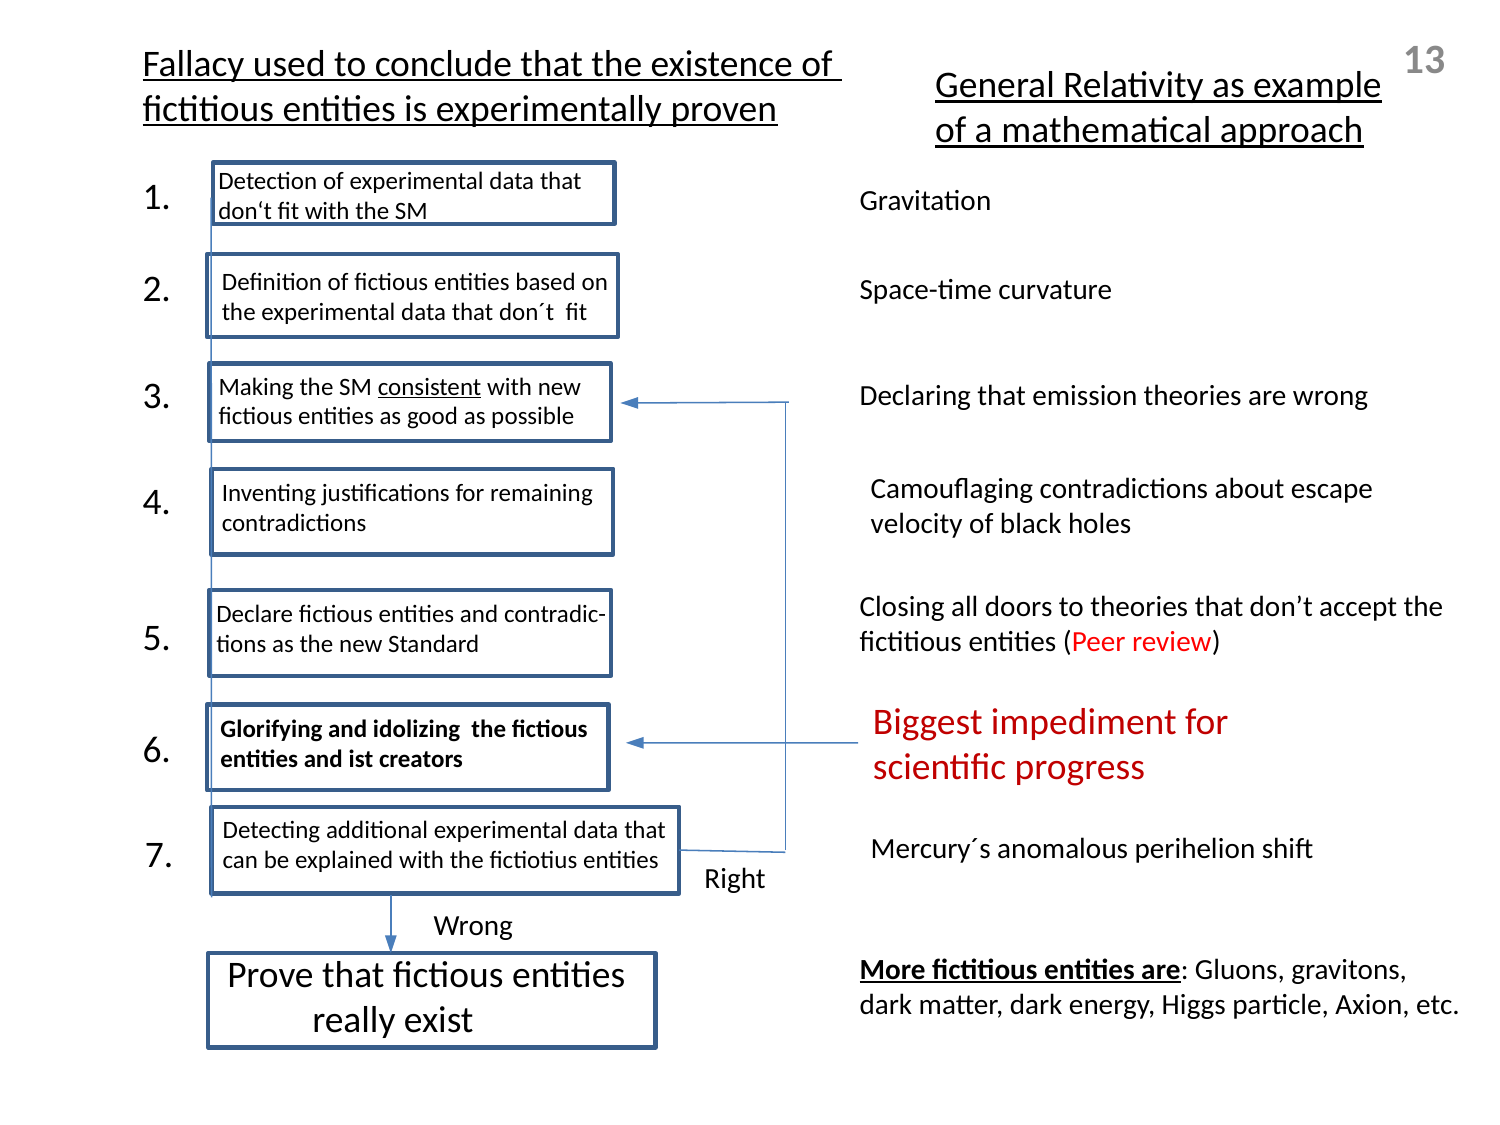

13
Fallacy used to conclude that the existence of
fictitious entities is experimentally proven
General Relativity as example
of a mathematical approach
Detection of experimental data that don‘t fit with the SM
v
1.
Gravitation
v
2.
Definition of fictious entities based on
the experimental data that don´t fit
Space-time curvature
Making the SM consistent with new
fictious entities as good as possible
v
3.
Declaring that emission theories are wrong
Camouflaging contradictions about escape
velocity of black holes
Inventing justifications for remaining
contradictions
v
4.
Closing all doors to theories that don’t accept the
fictitious entities (Peer review)
v
Declare fictious entities and contradic-
tions as the new Standard
5.
Biggest impediment for
scientific progress
v
Glorifying and idolizing the fictious
entities and ist creators
6.
Detecting additional experimental data that can be explained with the fictiotius entities
v
7.
Mercury´s anomalous perihelion shift
Right
Wrong
Prove that fictious entities
 really exist
More fictitious entities are: Gluons, gravitons,
dark matter, dark energy, Higgs particle, Axion, etc.
v